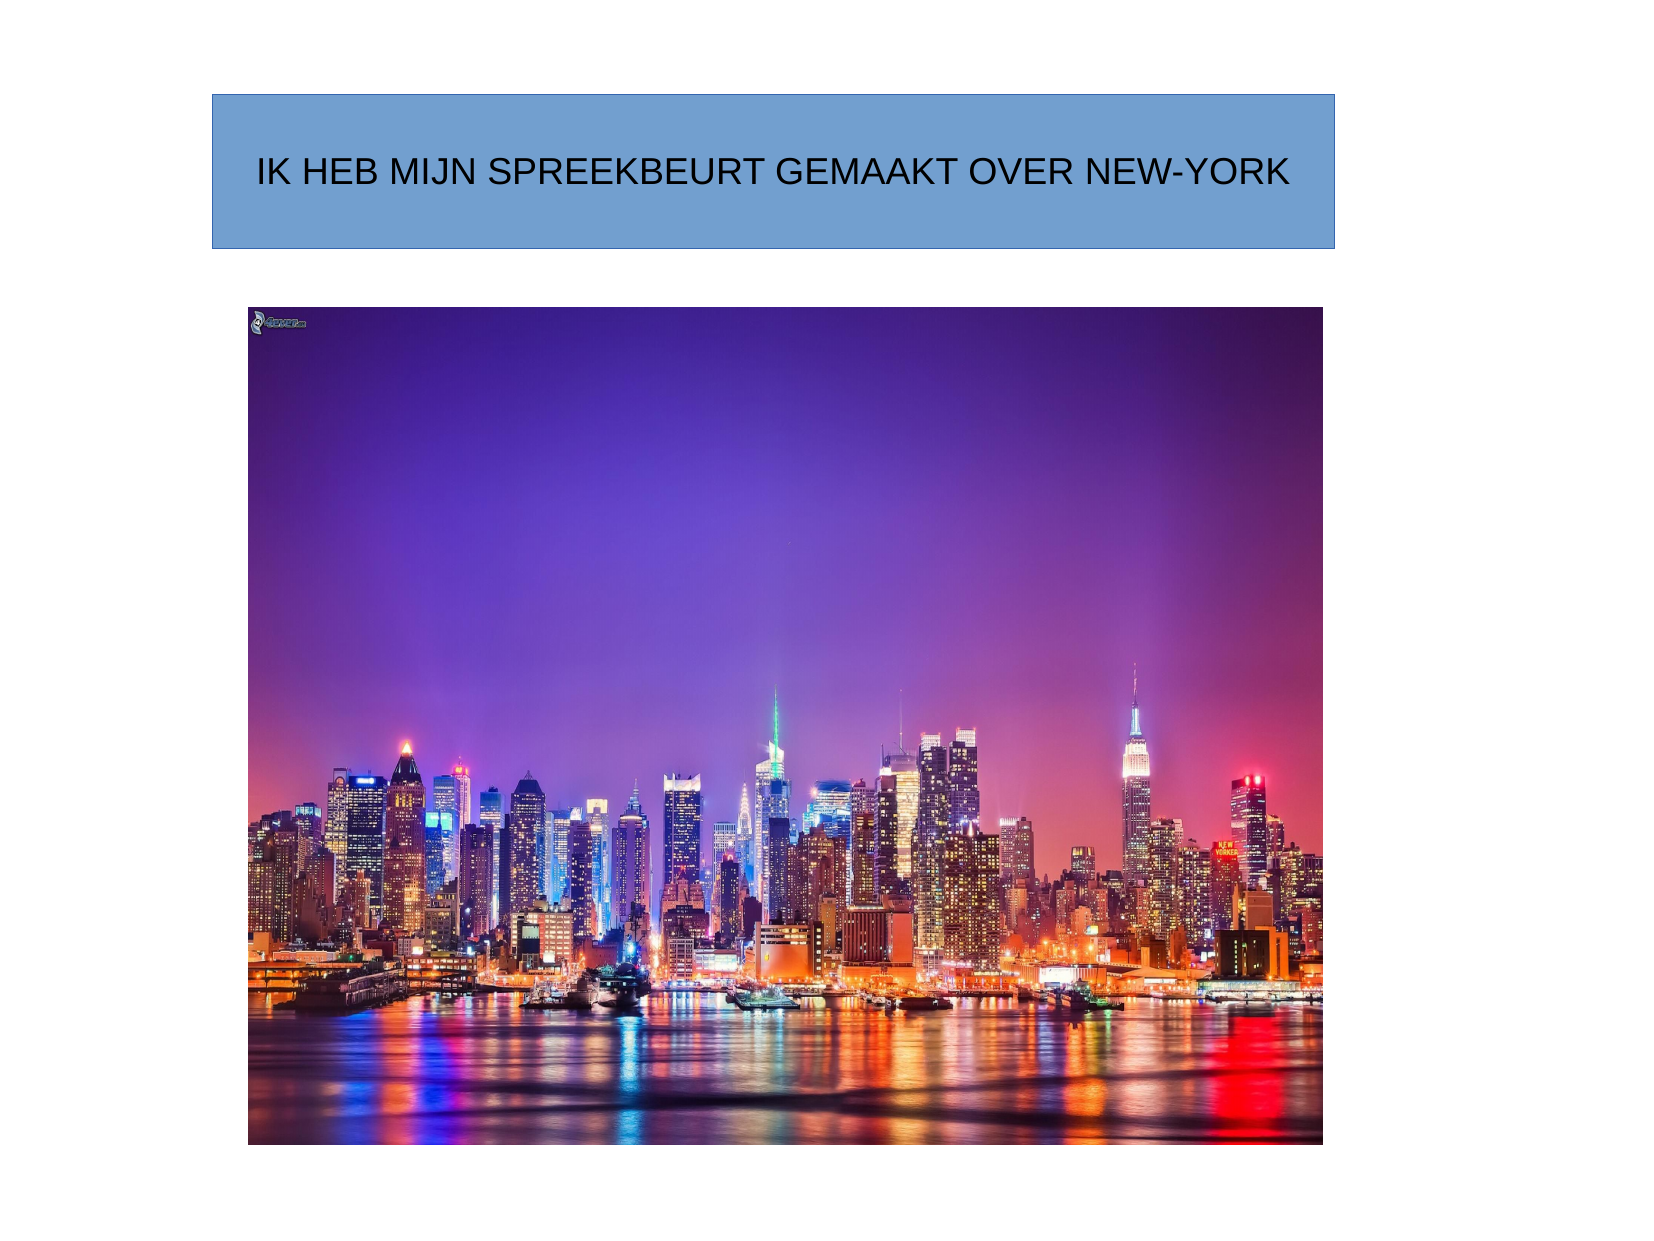

IK HEB MIJN SPREEKBEURT GEMAAKT OVER NEW-YORK